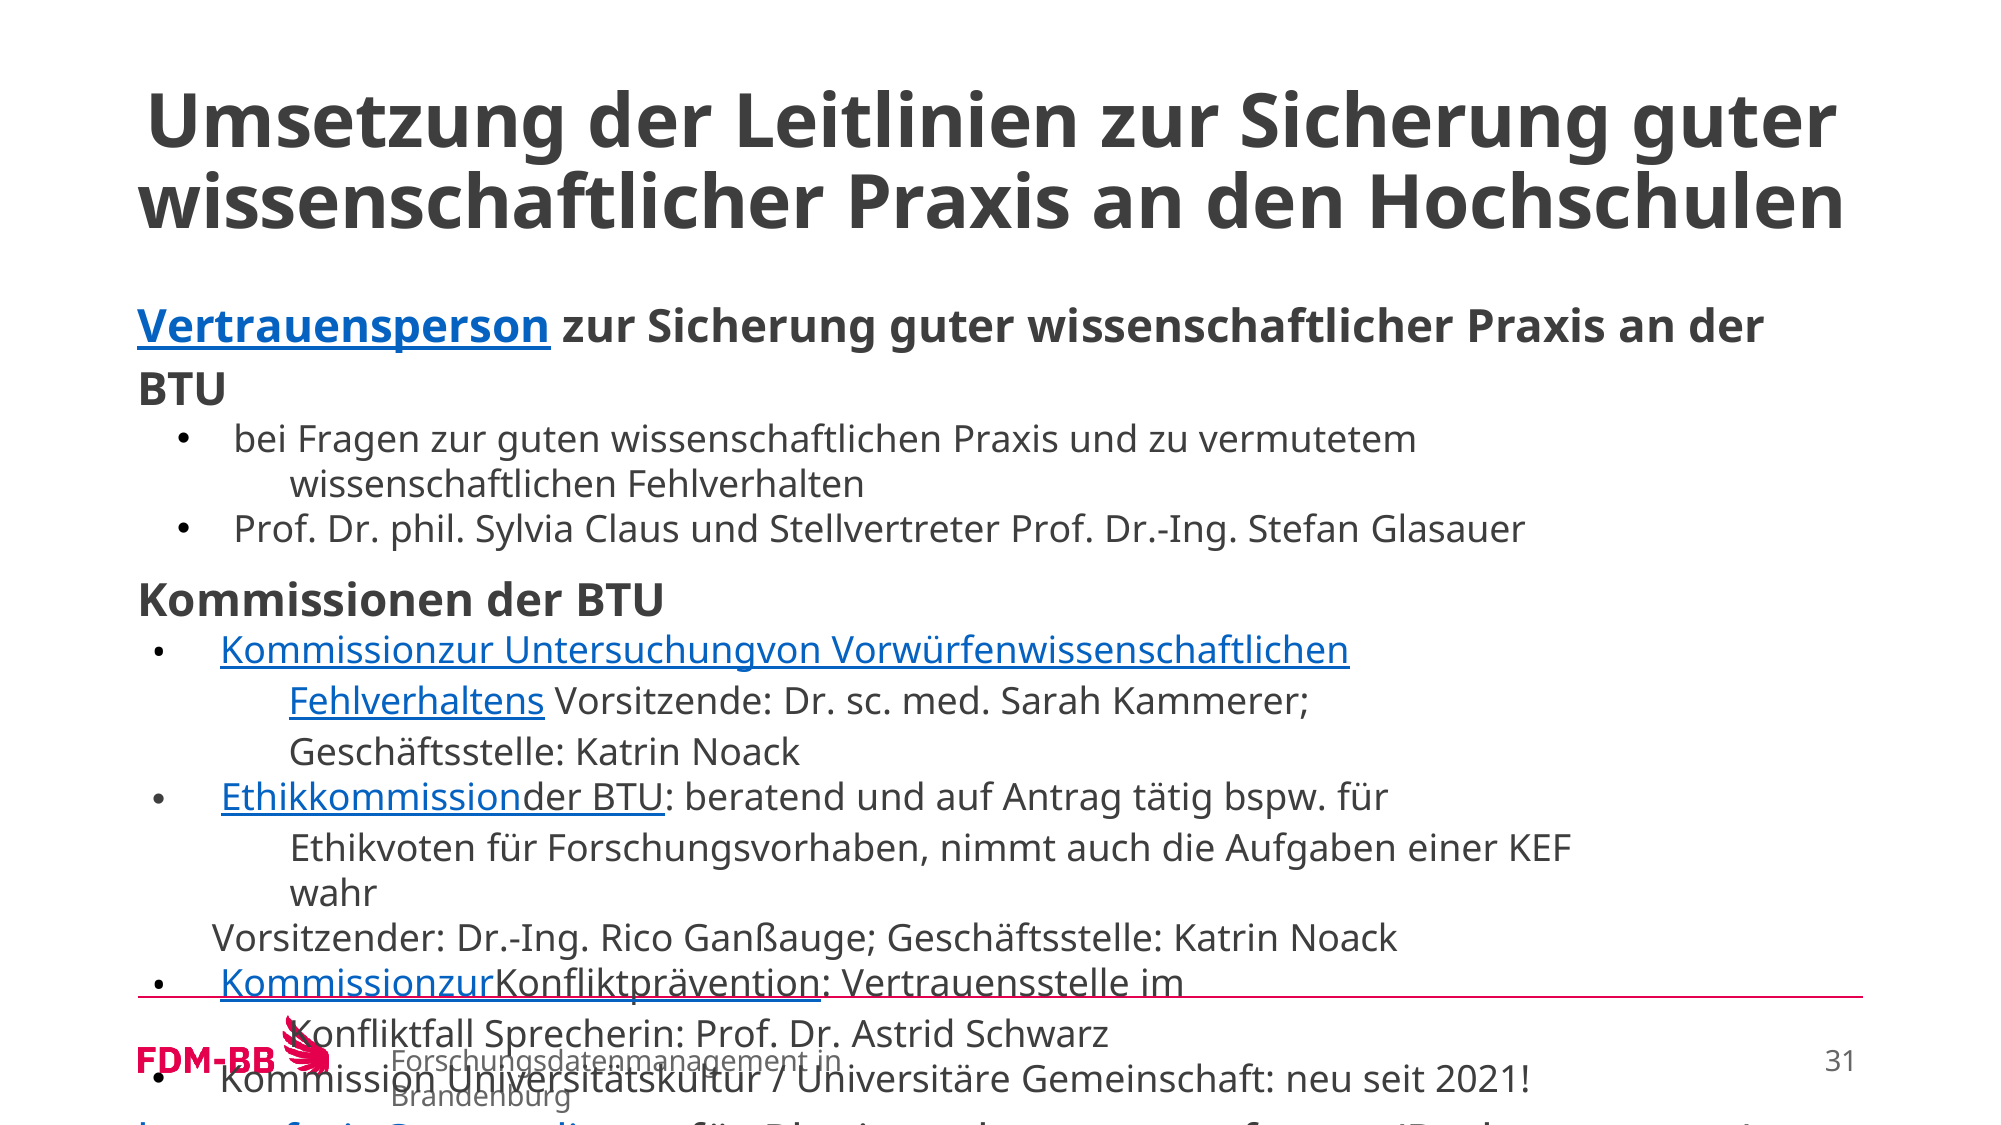

# Umsetzung der Leitlinien zur Sicherung guter wissenschaftlicher Praxis an den Hochschulen
Vertrauensperson zur Sicherung guter wissenschaftlicher Praxis an der BTU
bei Fragen zur guten wissenschaftlichen Praxis und zu vermutetem wissenschaftlichen Fehlverhalten
Prof. Dr. phil. Sylvia Claus und Stellvertreter Prof. Dr.-Ing. Stefan Glasauer
Kommissionen der BTU
Kommissionzur Untersuchungvon VorwürfenwissenschaftlichenFehlverhaltens Vorsitzende: Dr. sc. med. Sarah Kammerer; Geschäftsstelle: Katrin Noack
Ethikkommissionder BTU: beratend und auf Antrag tätig bspw. für Ethikvoten für Forschungsvorhaben, nimmt auch die Aufgaben einer KEF wahr
Vorsitzender: Dr.-Ing. Rico Ganßauge; Geschäftsstelle: Katrin Noack
KommissionzurKonfliktprävention: Vertrauensstelle im Konfliktfall Sprecherin: Prof. Dr. Astrid Schwarz
Kommission Universitätskultur / Universitäre Gemeinschaft: neu seit 2021!
kostenfreieCampuslizenz für Plagiatserkennungssoftware (Rechenzentrum)
Forschungsdatenmanagement in Brandenburg
31